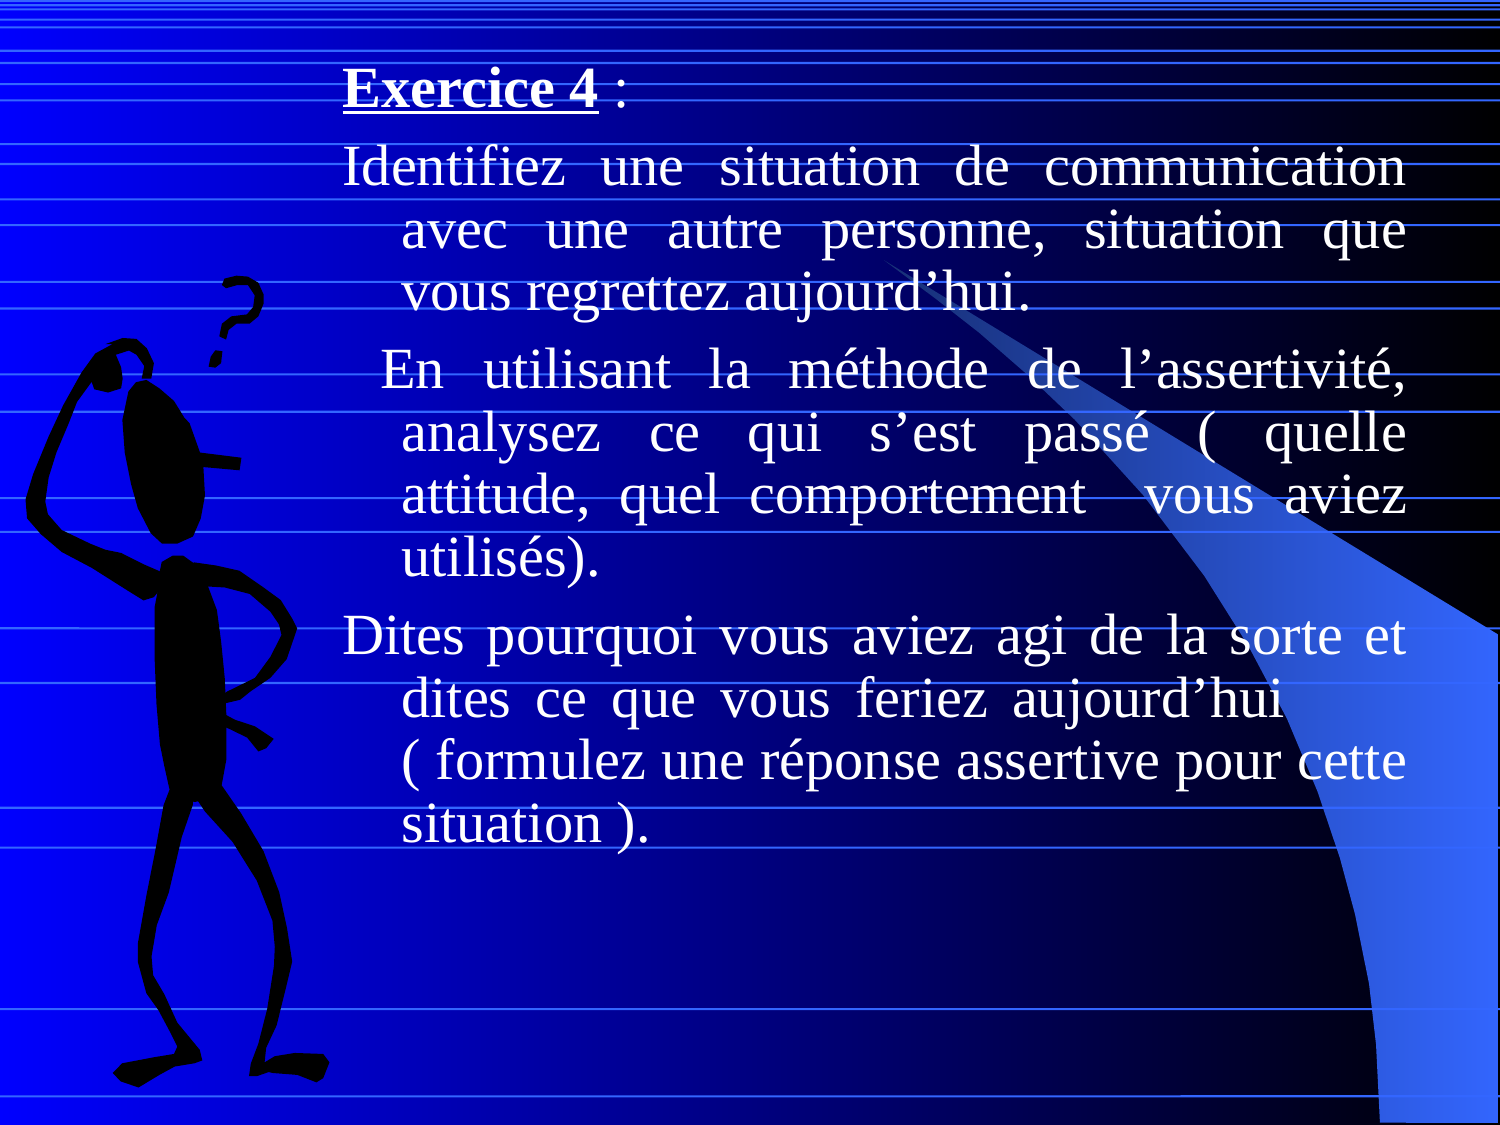

# Exercice 4 :
Identifiez une situation de communication avec une autre personne, situation que vous regrettez aujourd’hui.
 En utilisant la méthode de l’assertivité, analysez ce qui s’est passé ( quelle attitude, quel comportement vous aviez utilisés).
Dites pourquoi vous aviez agi de la sorte et dites ce que vous feriez aujourd’hui ( formulez une réponse assertive pour cette situation ).